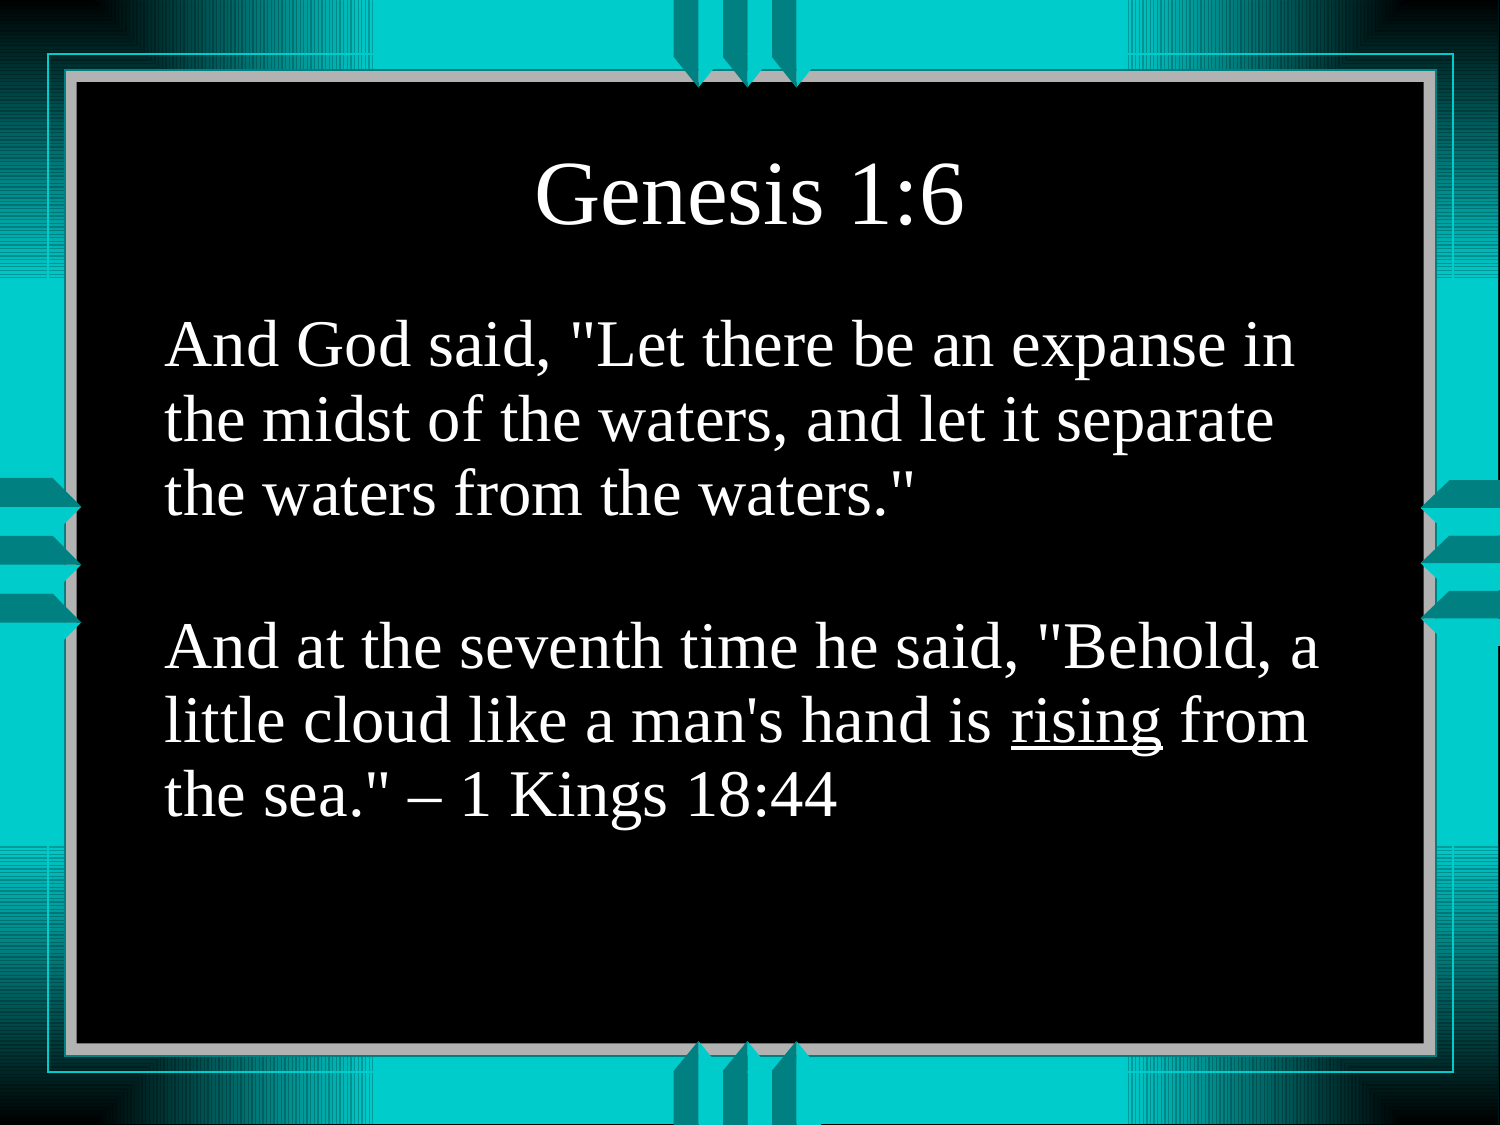

# Genesis 1:6
And God said, "Let there be an expanse in the midst of the waters, and let it separate the waters from the waters."
And at the seventh time he said, "Behold, a little cloud like a man's hand is rising from the sea." – 1 Kings 18:44